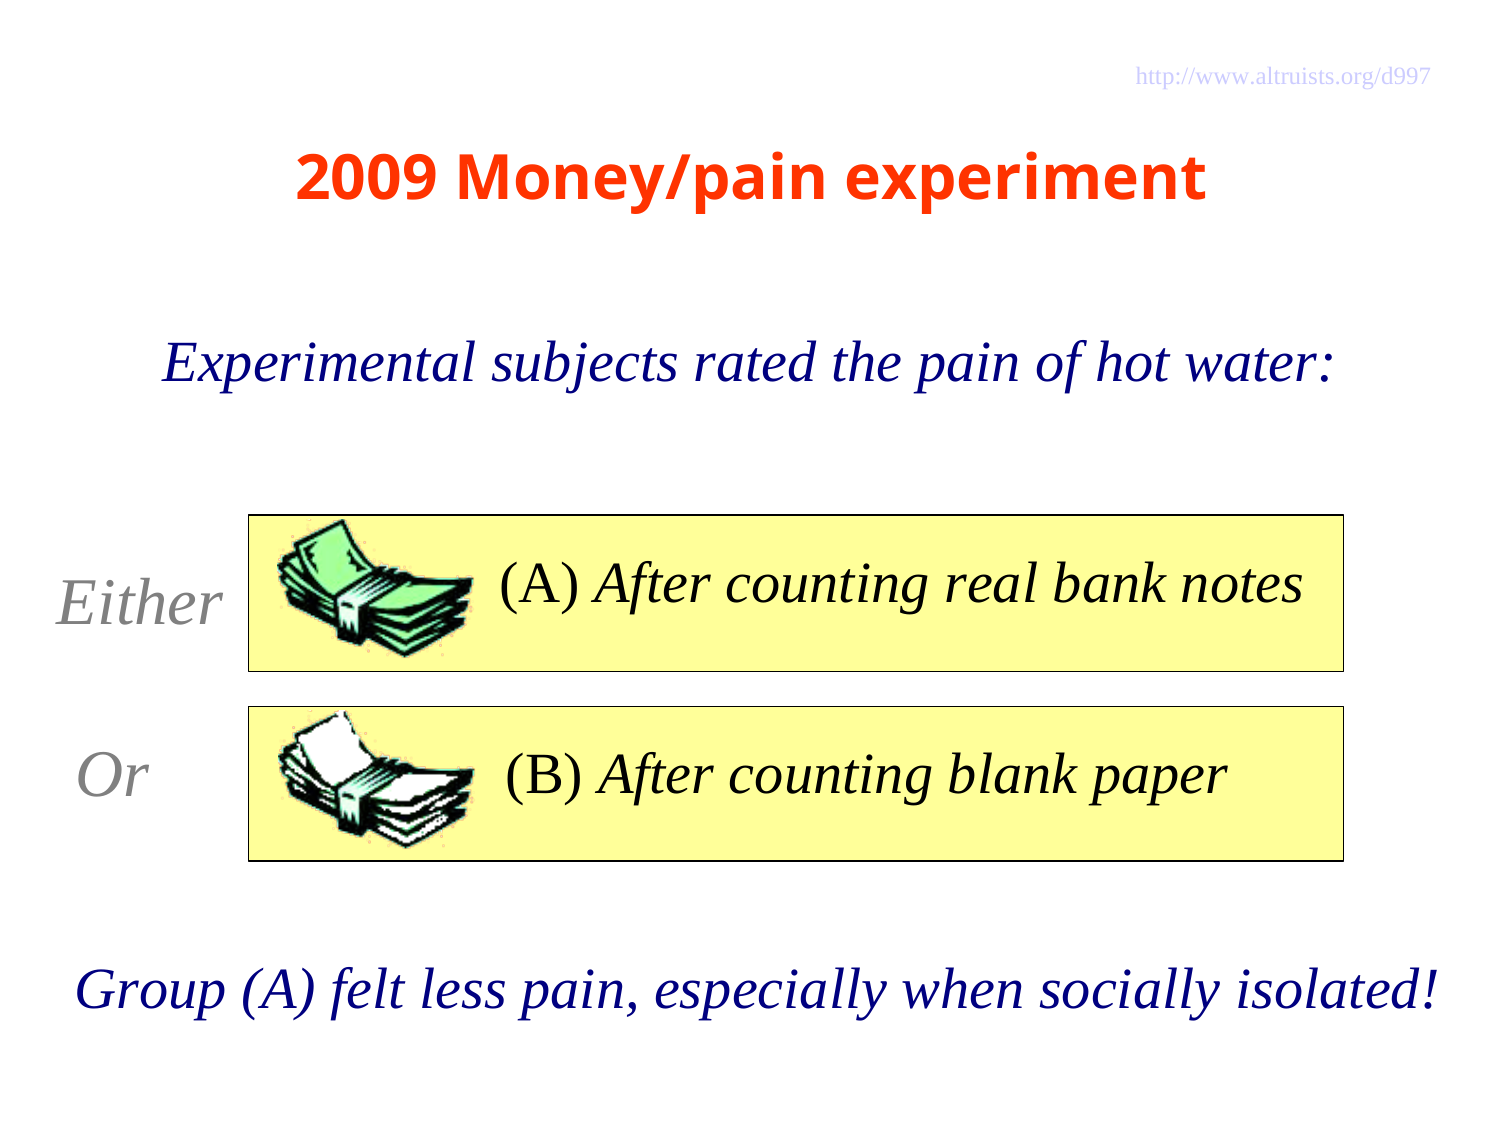

2009 Money/pain experiment
http://www.altruists.org/d997
Experimental subjects rated the pain of hot water:
(A) After counting real bank notes
Either
Or
(B) After counting blank paper
Group (A) felt less pain, especially when socially isolated!